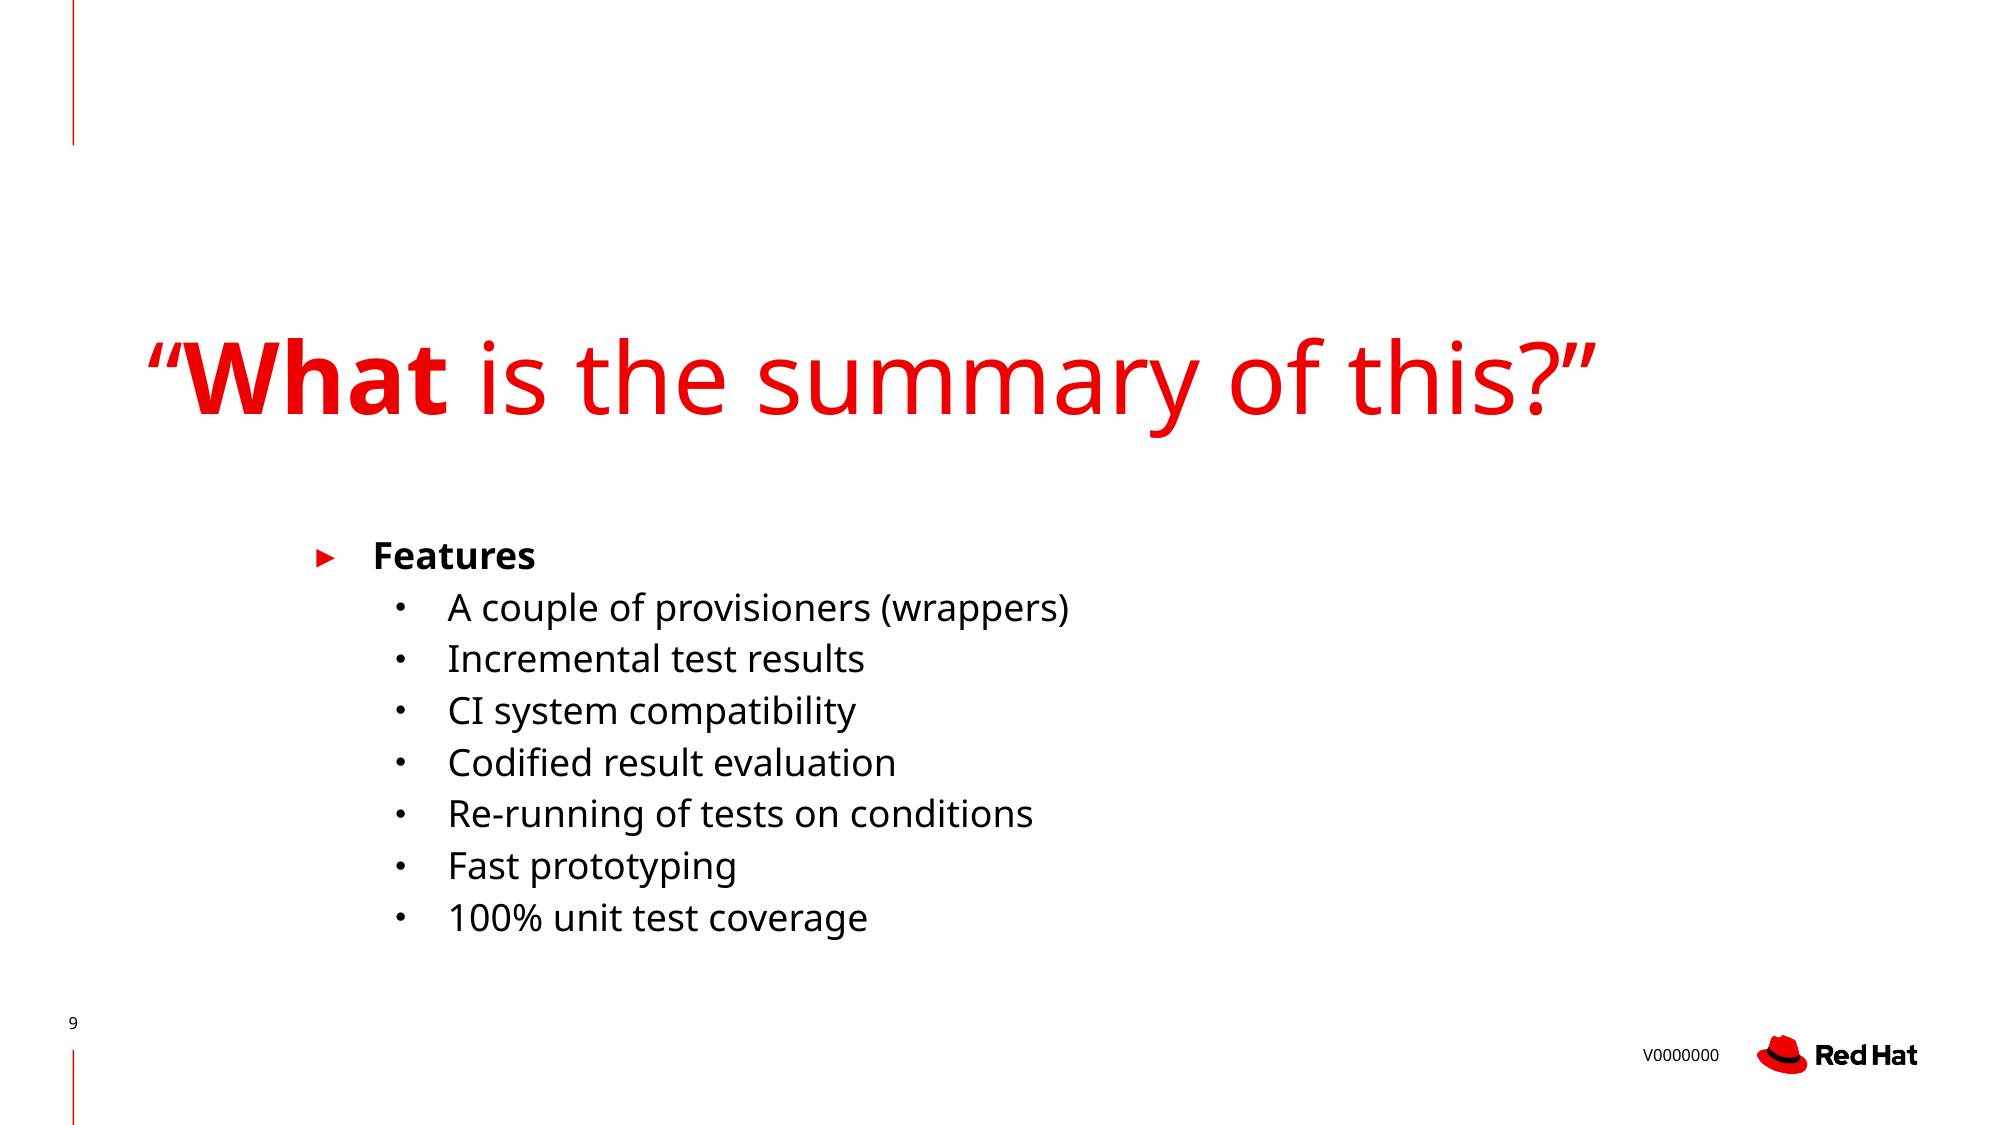

# “What is the summary of this?”
Features
A couple of provisioners (wrappers)
Incremental test results
CI system compatibility
Codified result evaluation
Re-running of tests on conditions
Fast prototyping
100% unit test coverage